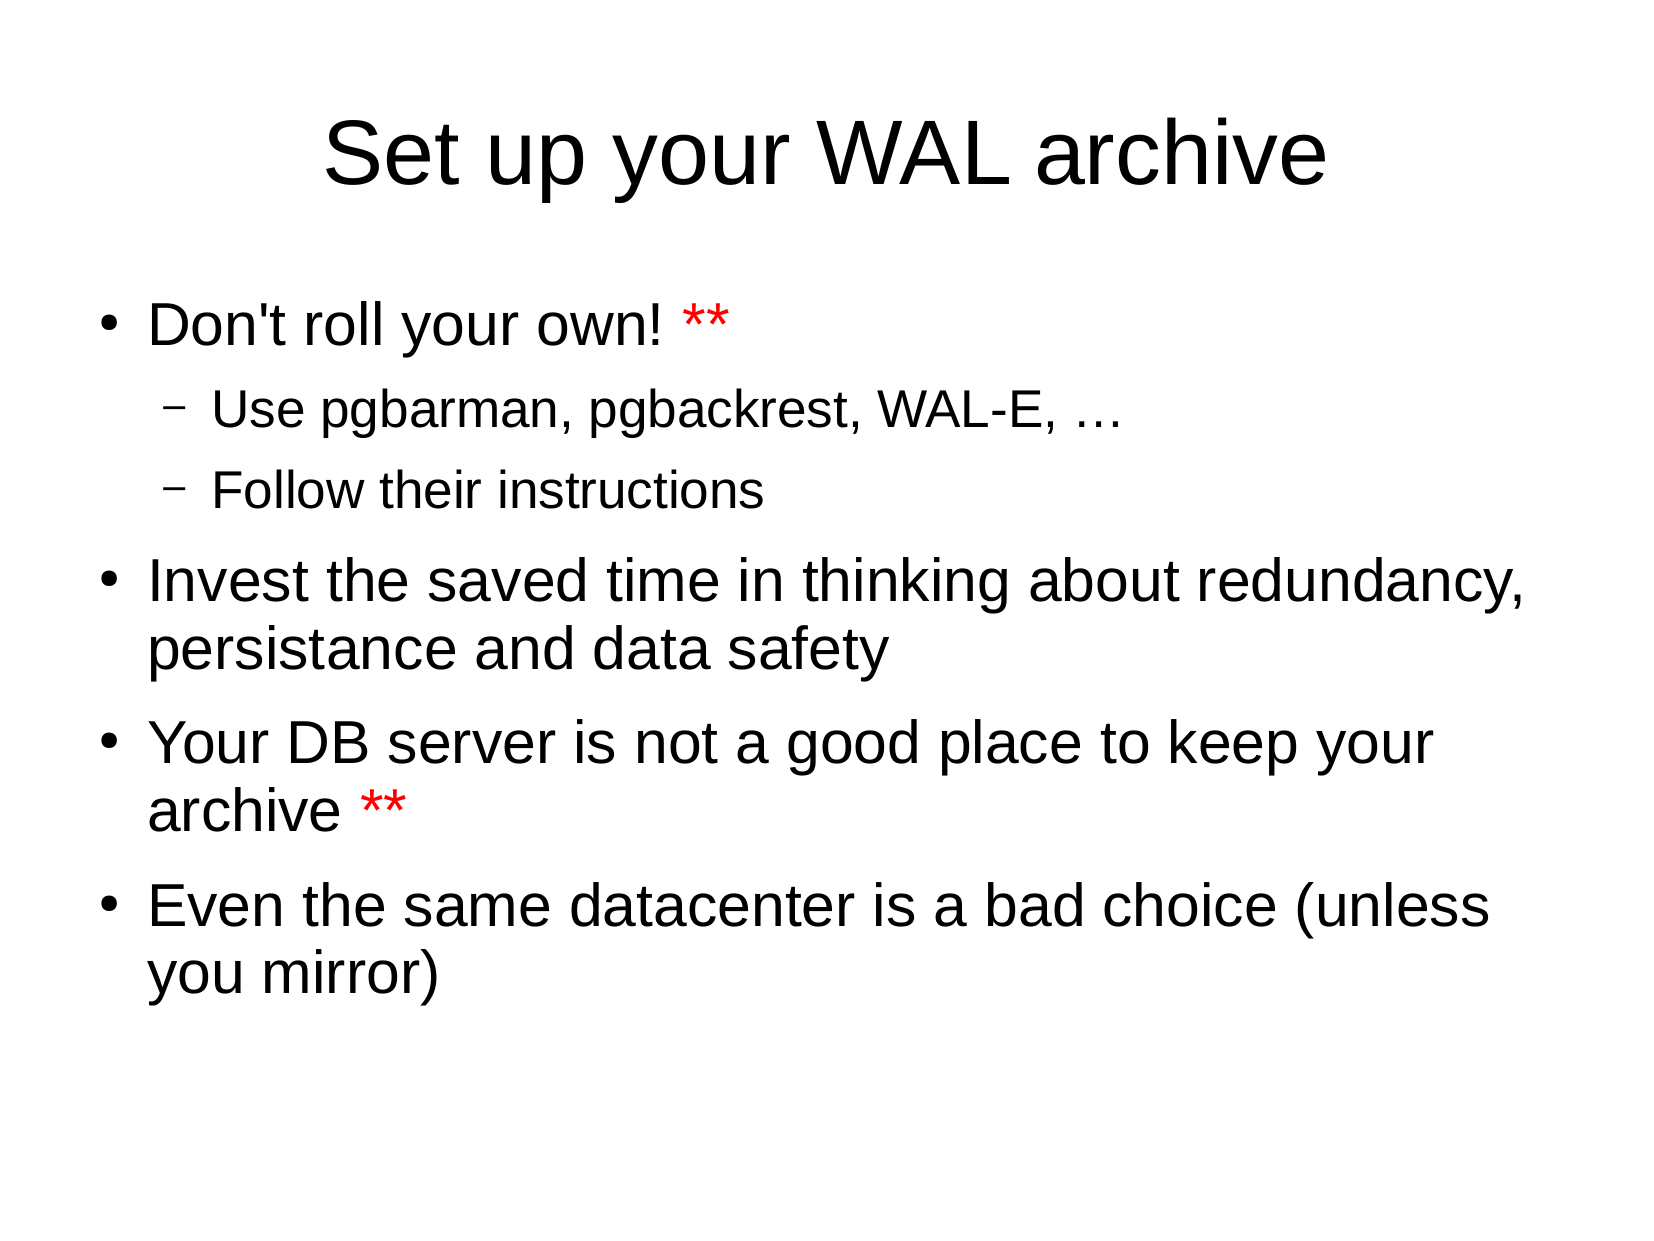

# Set up your WAL archive
Don't roll your own! **
Use pgbarman, pgbackrest, WAL-E, …
Follow their instructions
Invest the saved time in thinking about redundancy, persistance and data safety
Your DB server is not a good place to keep your archive **
Even the same datacenter is a bad choice (unless you mirror)